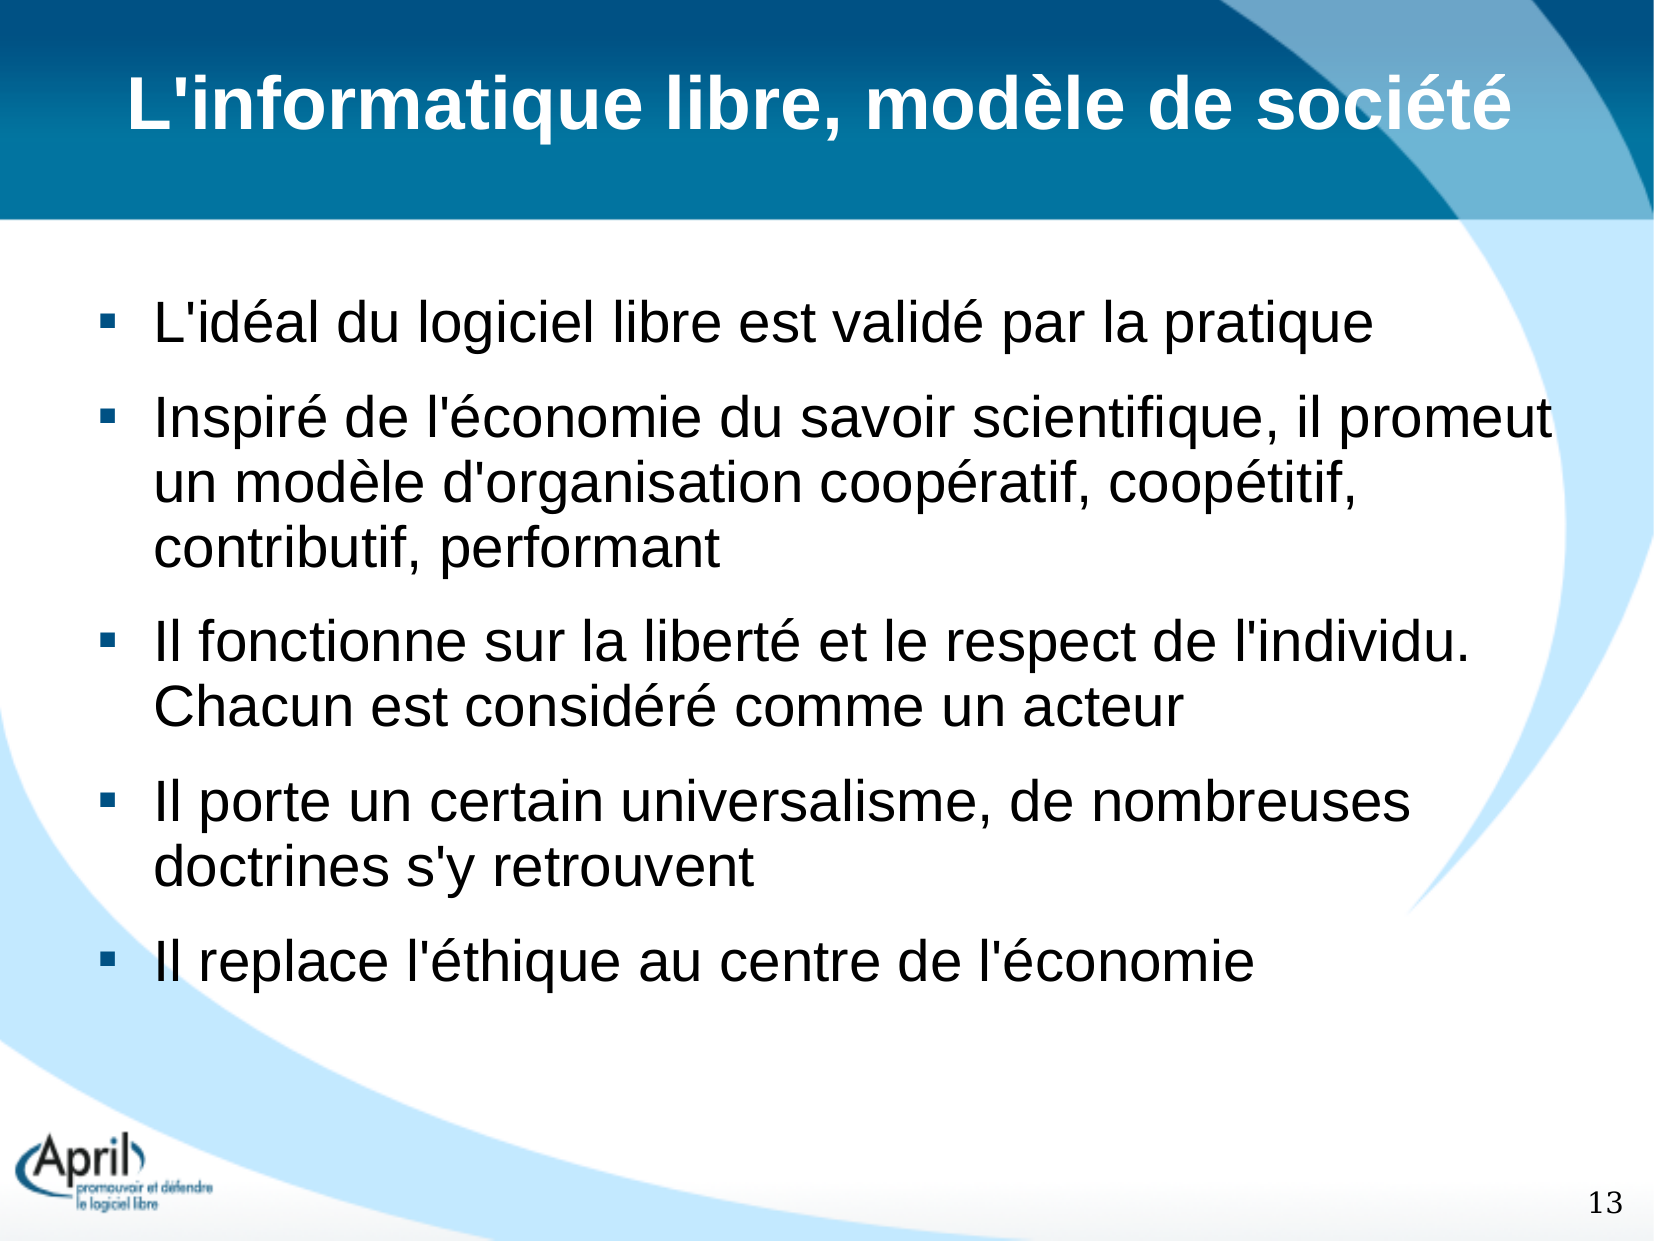

# L'informatique libre, modèle de société
L'idéal du logiciel libre est validé par la pratique
Inspiré de l'économie du savoir scientifique, il promeut un modèle d'organisation coopératif, coopétitif, contributif, performant
Il fonctionne sur la liberté et le respect de l'individu. Chacun est considéré comme un acteur
Il porte un certain universalisme, de nombreuses doctrines s'y retrouvent
Il replace l'éthique au centre de l'économie
13